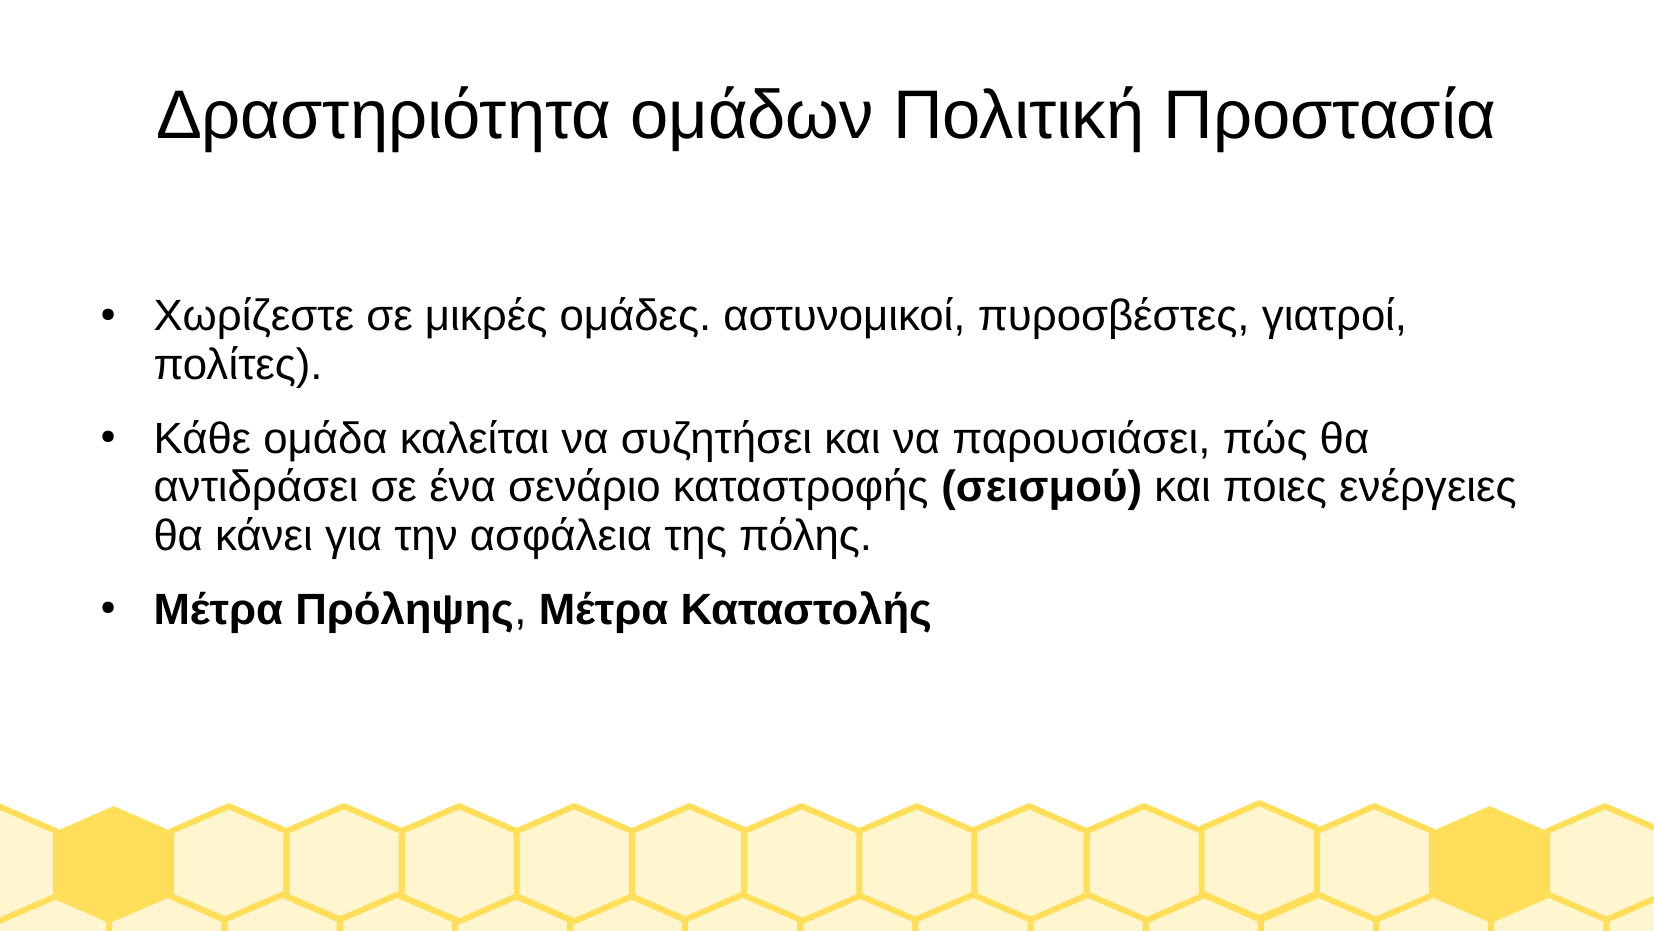

# Δραστηριότητα ομάδων Πολιτική Προστασία
Χωρίζεστε σε μικρές ομάδες. αστυνομικοί, πυροσβέστες, γιατροί, πολίτες).
Κάθε ομάδα καλείται να συζητήσει και να παρουσιάσει, πώς θα αντιδράσει σε ένα σενάριο καταστροφής (σεισμού) και ποιες ενέργειες θα κάνει για την ασφάλεια της πόλης.
Μέτρα Πρόληψης, Μέτρα Καταστολής